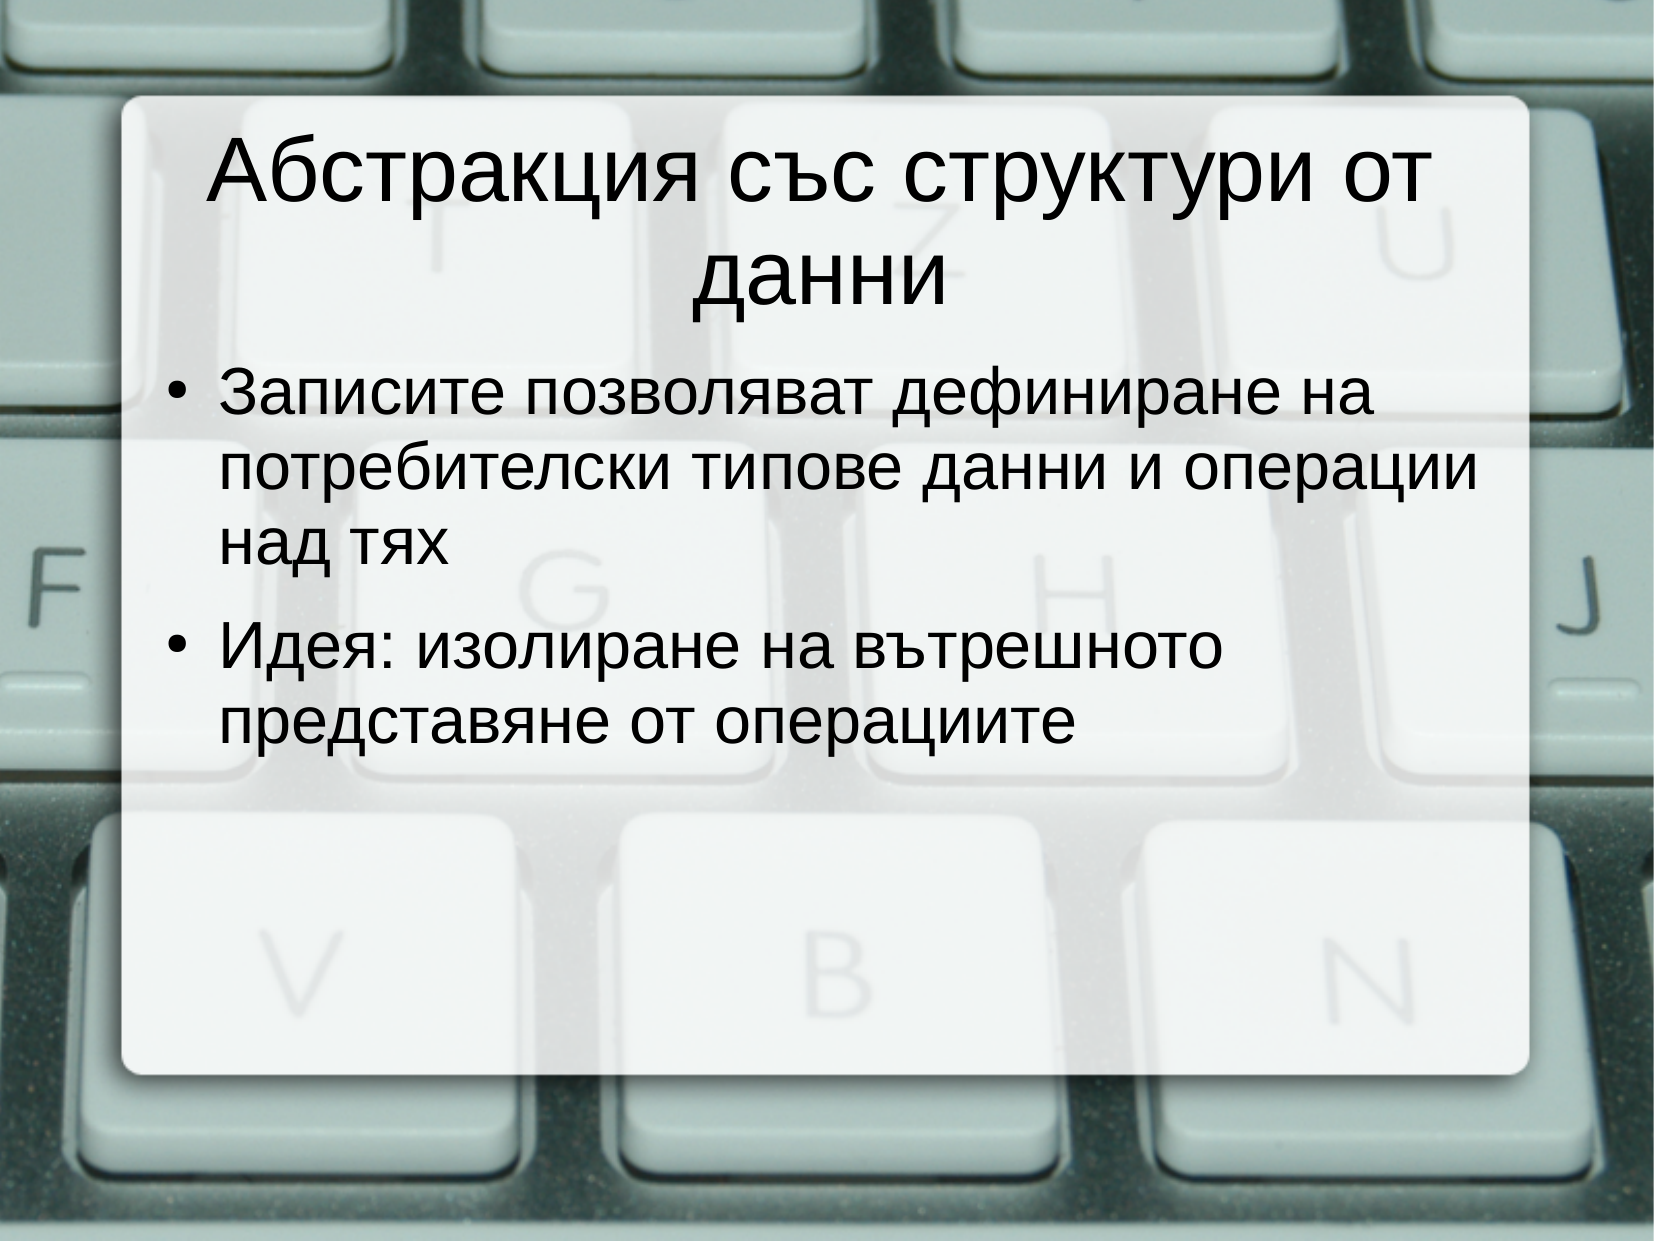

# Абстракция със структури от данни
Записите позволяват дефиниране на потребителски типове данни и операции над тях
Идея: изолиране на вътрешното представяне от операциите